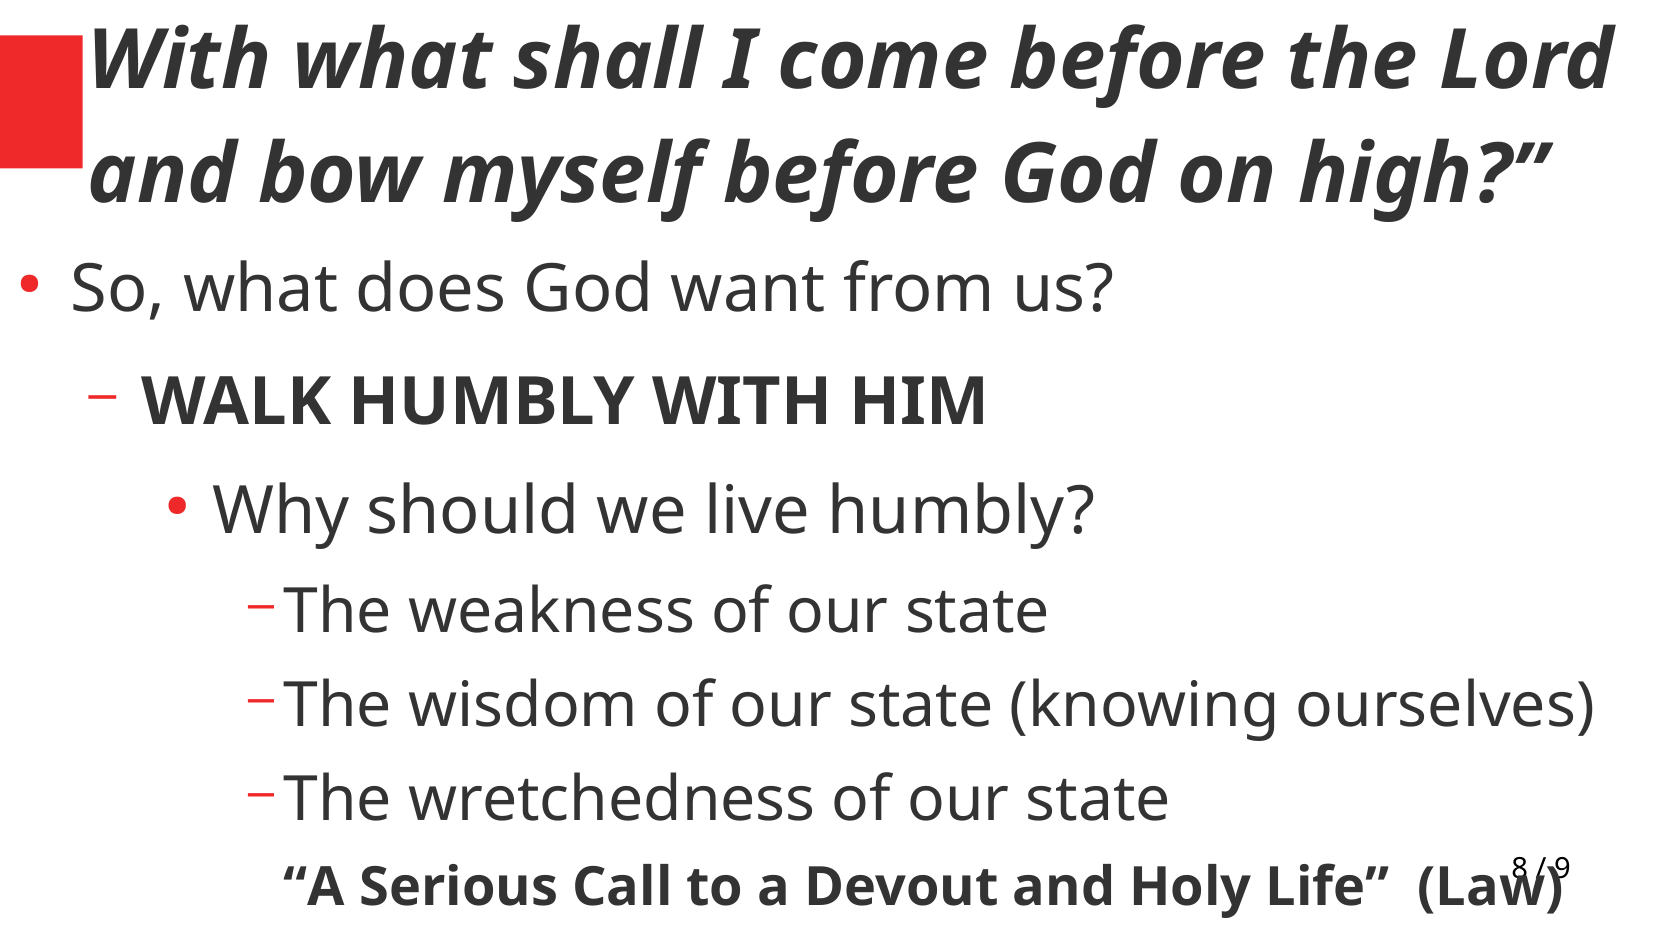

# With what shall I come before the Lord and bow myself before God on high?”
So, what does God want from us?
WALK HUMBLY WITH HIM
Why should we live humbly?
The weakness of our state
The wisdom of our state (knowing ourselves)
The wretchedness of our state
“A Serious Call to a Devout and Holy Life” (Law)
8